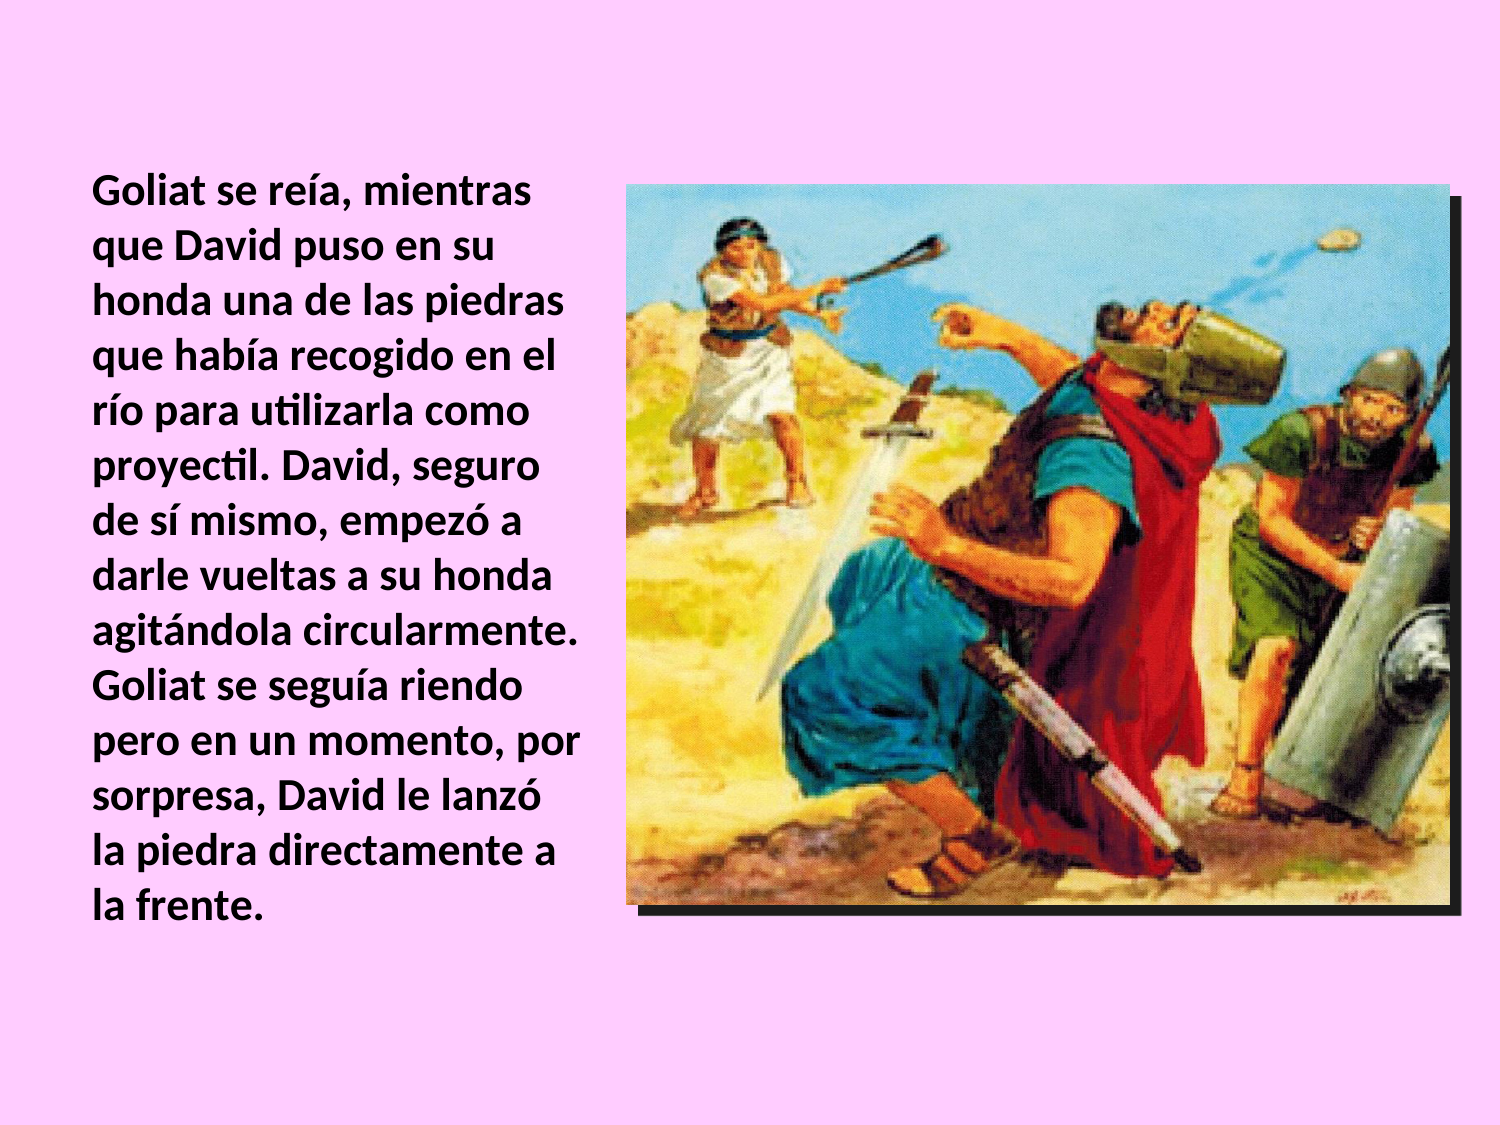

# Goliat se reía, mientras que David puso en su honda una de las piedras que había recogido en el río para utilizarla como proyectil. David, seguro de sí mismo, empezó a darle vueltas a su honda agitándola circularmente. Goliat se seguía riendo pero en un momento, por sorpresa, David le lanzó la piedra directamente a la frente.